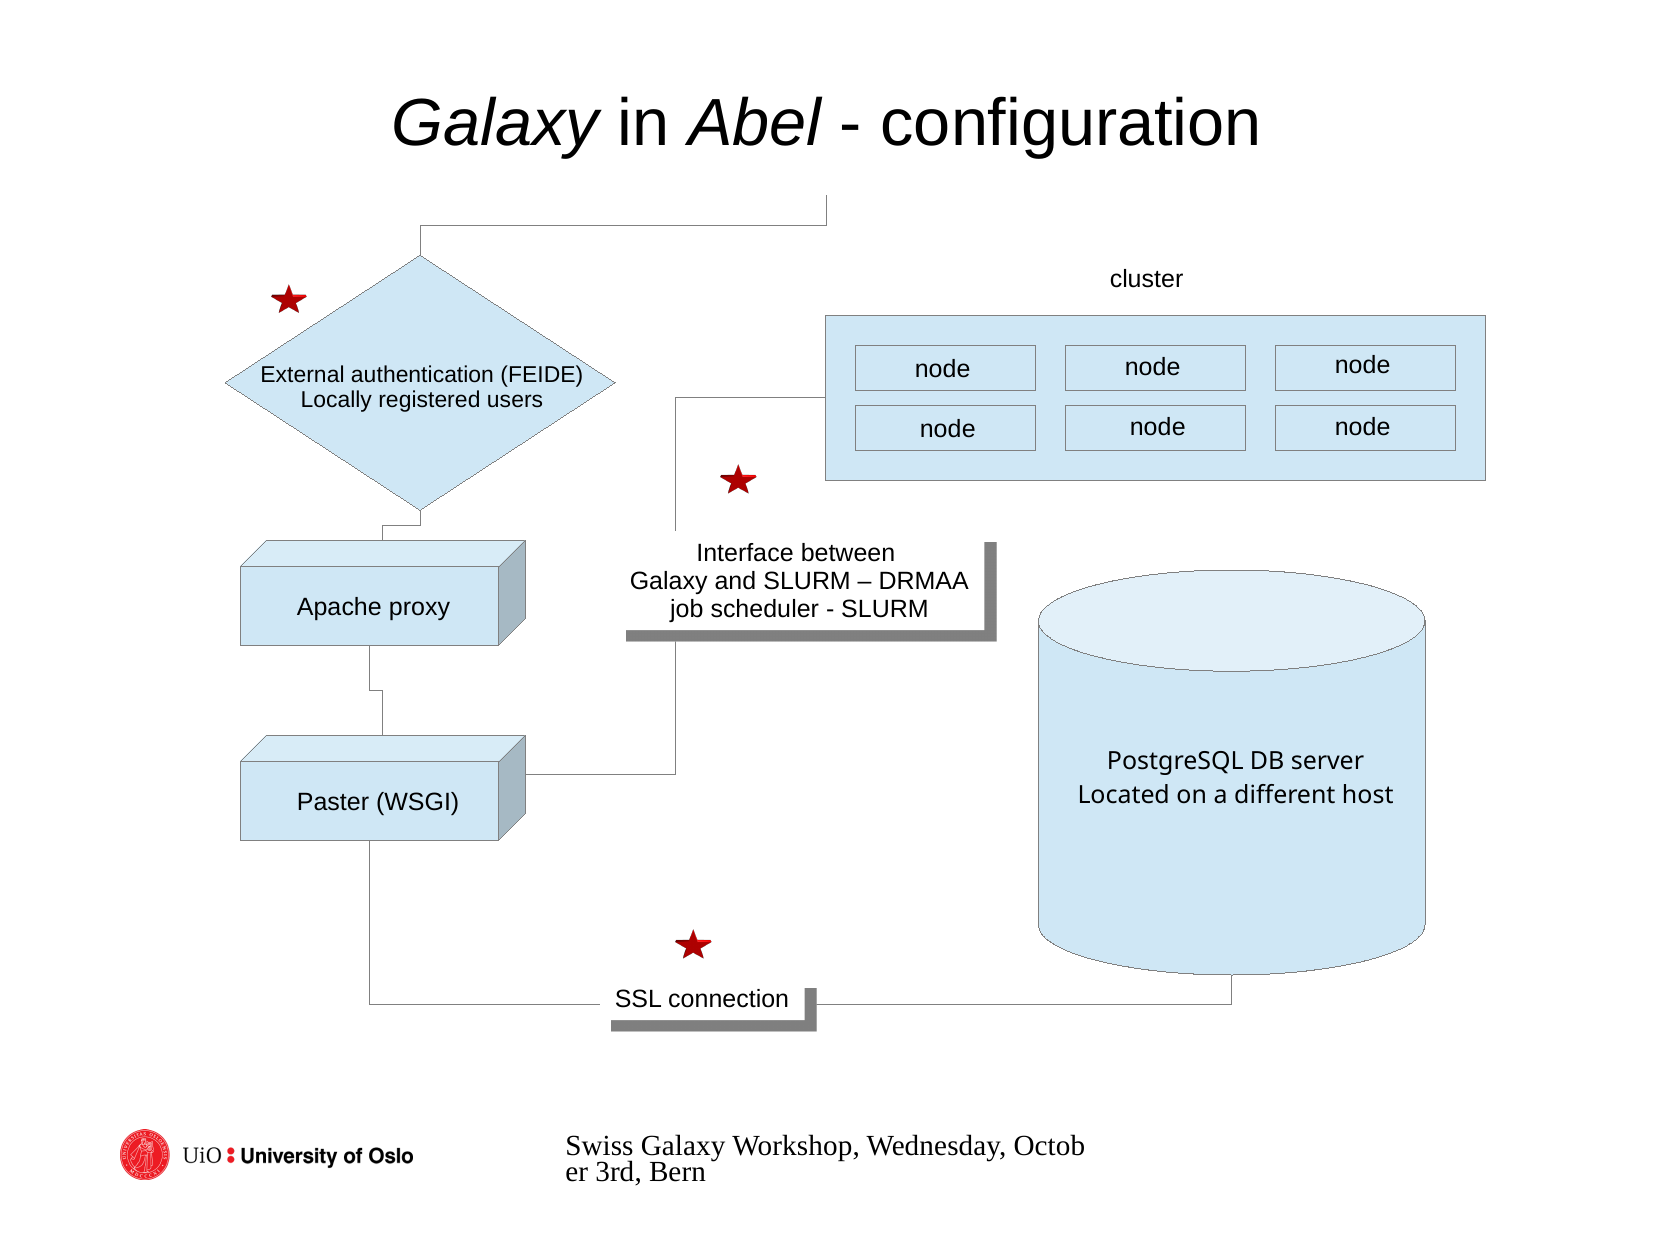

# Galaxy in Abel - configuration
cluster
node
node
node
External authentication (FEIDE)
Locally registered users
node
node
node
Interface between
Galaxy and SLURM – DRMAA
job scheduler - SLURM
Apache proxy
PostgreSQL DB server
Located on a different host
Paster (WSGI)
SSL connection
Swiss Galaxy Workshop, Wednesday, October 3rd, Bern